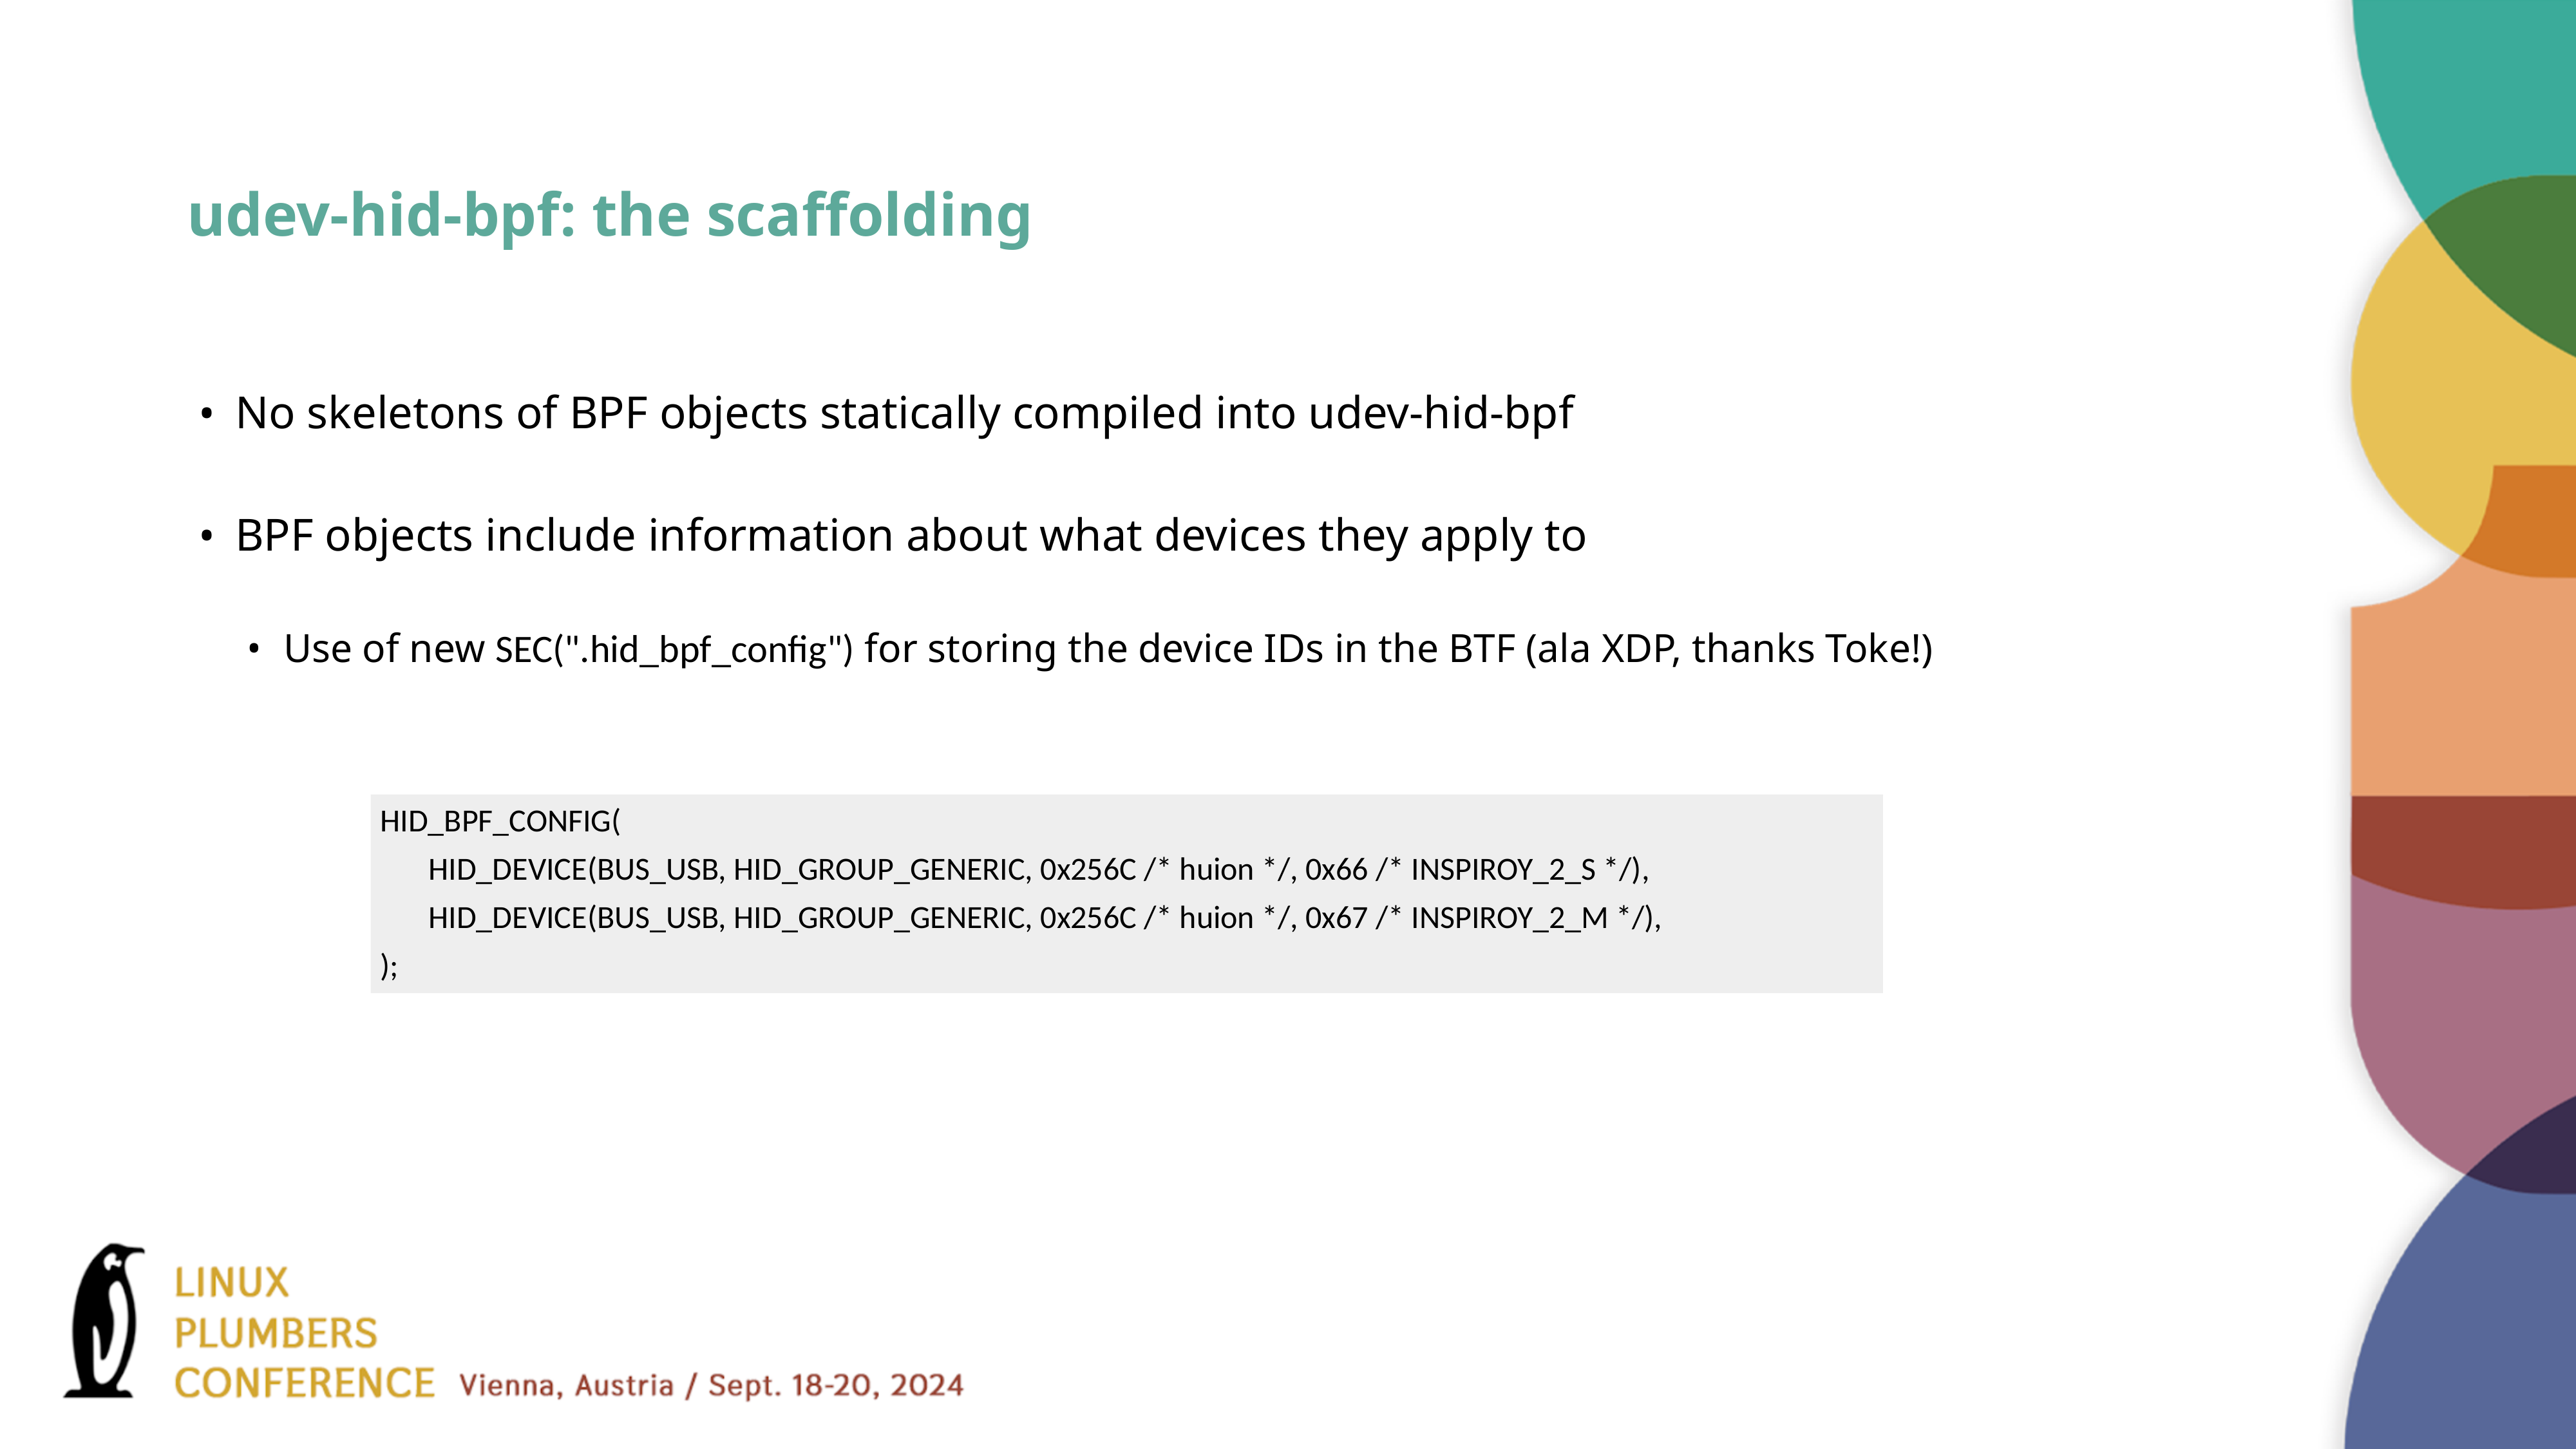

# udev-hid-bpf: the scaffolding
No skeletons of BPF objects statically compiled into udev-hid-bpf
BPF objects include information about what devices they apply to
Use of new SEC(".hid_bpf_config") for storing the device IDs in the BTF (ala XDP, thanks Toke!)
HID_BPF_CONFIG(
	HID_DEVICE(BUS_USB, HID_GROUP_GENERIC, 0x256C /* huion */, 0x66 /* INSPIROY_2_S */),
	HID_DEVICE(BUS_USB, HID_GROUP_GENERIC, 0x256C /* huion */, 0x67 /* INSPIROY_2_M */),
);